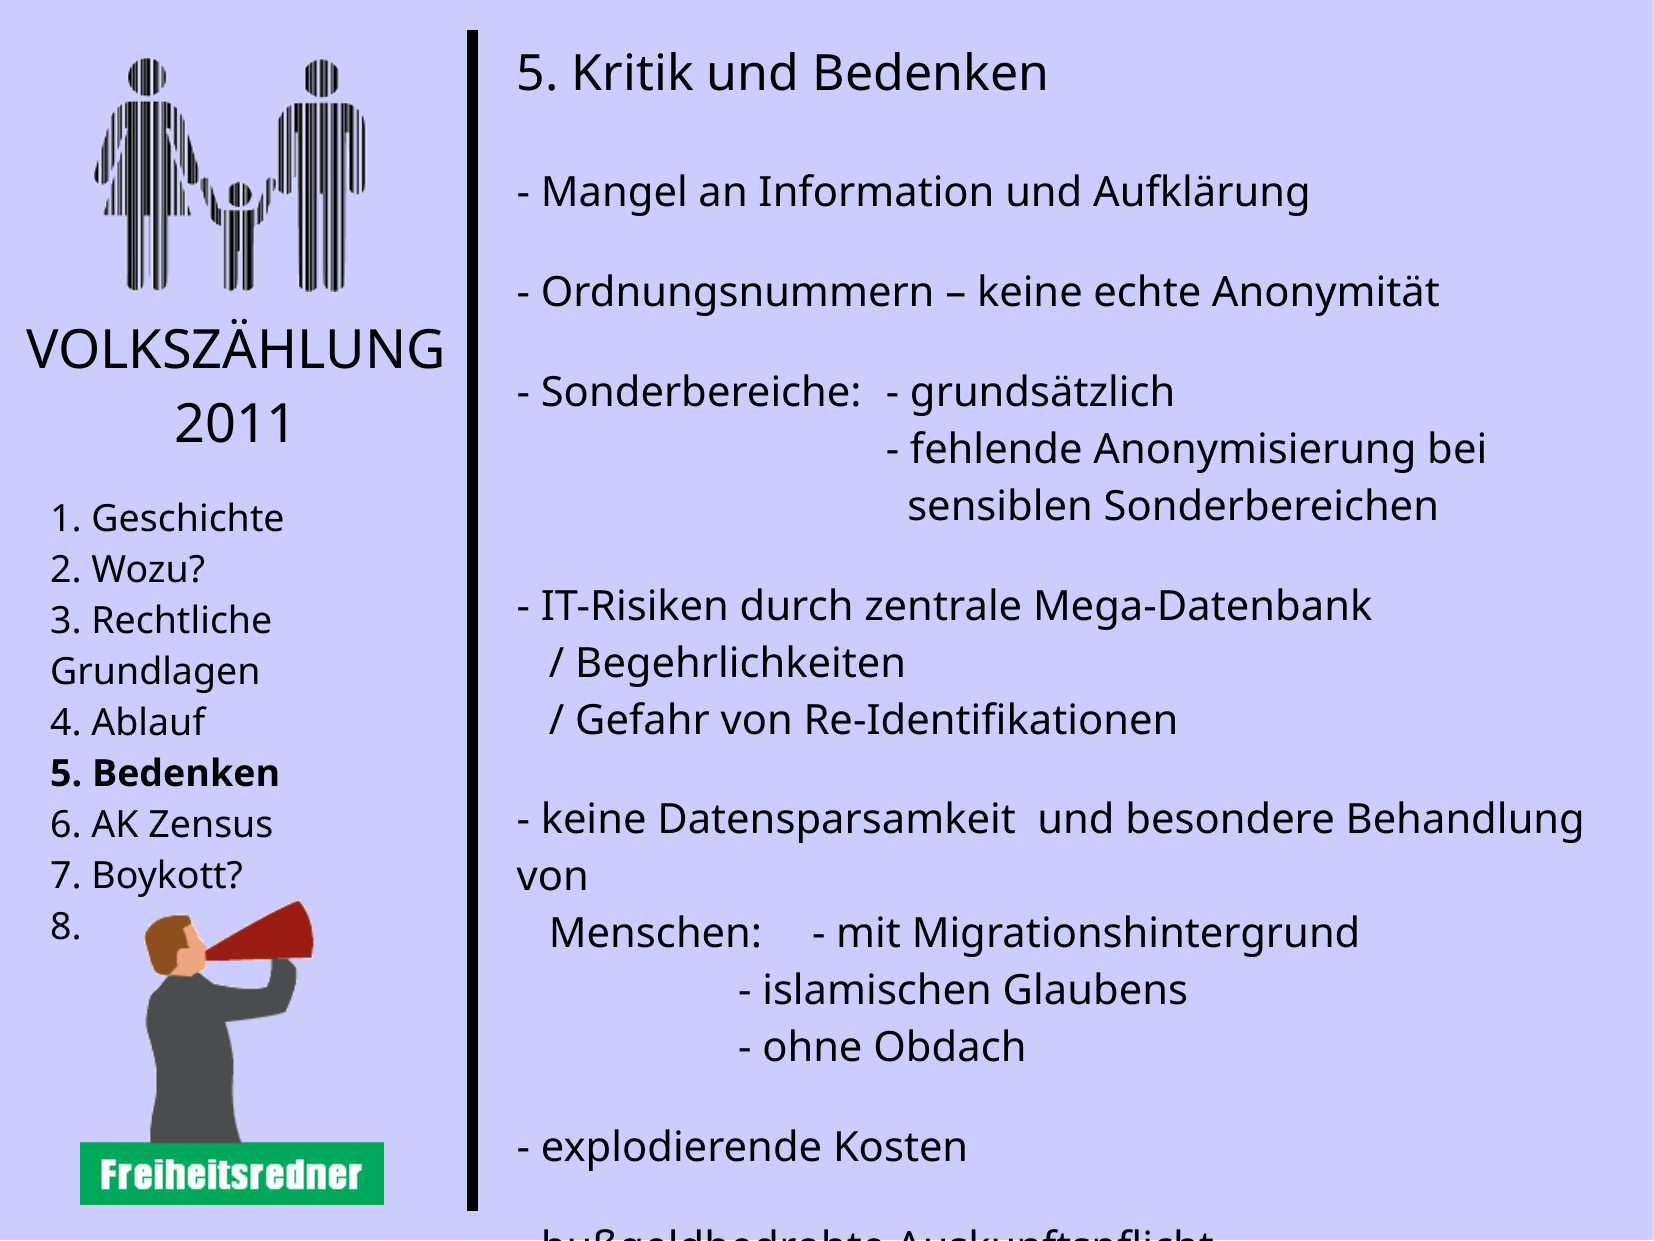

5. Kritik und Bedenken
- Mangel an Information und Aufklärung
- Ordnungsnummern – keine echte Anonymität
- Sonderbereiche: 	- grundsätzlich
					- fehlende Anonymisierung bei
					 sensiblen Sonderbereichen
- IT-Risiken durch zentrale Mega-Datenbank
 / Begehrlichkeiten
 / Gefahr von Re-Identifikationen
- keine Datensparsamkeit und besondere Behandlung von
 Menschen:	- mit Migrationshintergrund
			- islamischen Glaubens
			- ohne Obdach
- explodierende Kosten
- bußgeldbedrohte Auskunftspflicht
- Mangel an Erwägung von Alternativen
- mangelhafte Ausführungsgesetze
VOLKSZÄHLUNG
2011
1. Geschichte
2. Wozu?
3. Rechtliche Grundlagen
4. Ablauf
5. Bedenken
6. AK Zensus
7. Boykott?
8. Ausblick